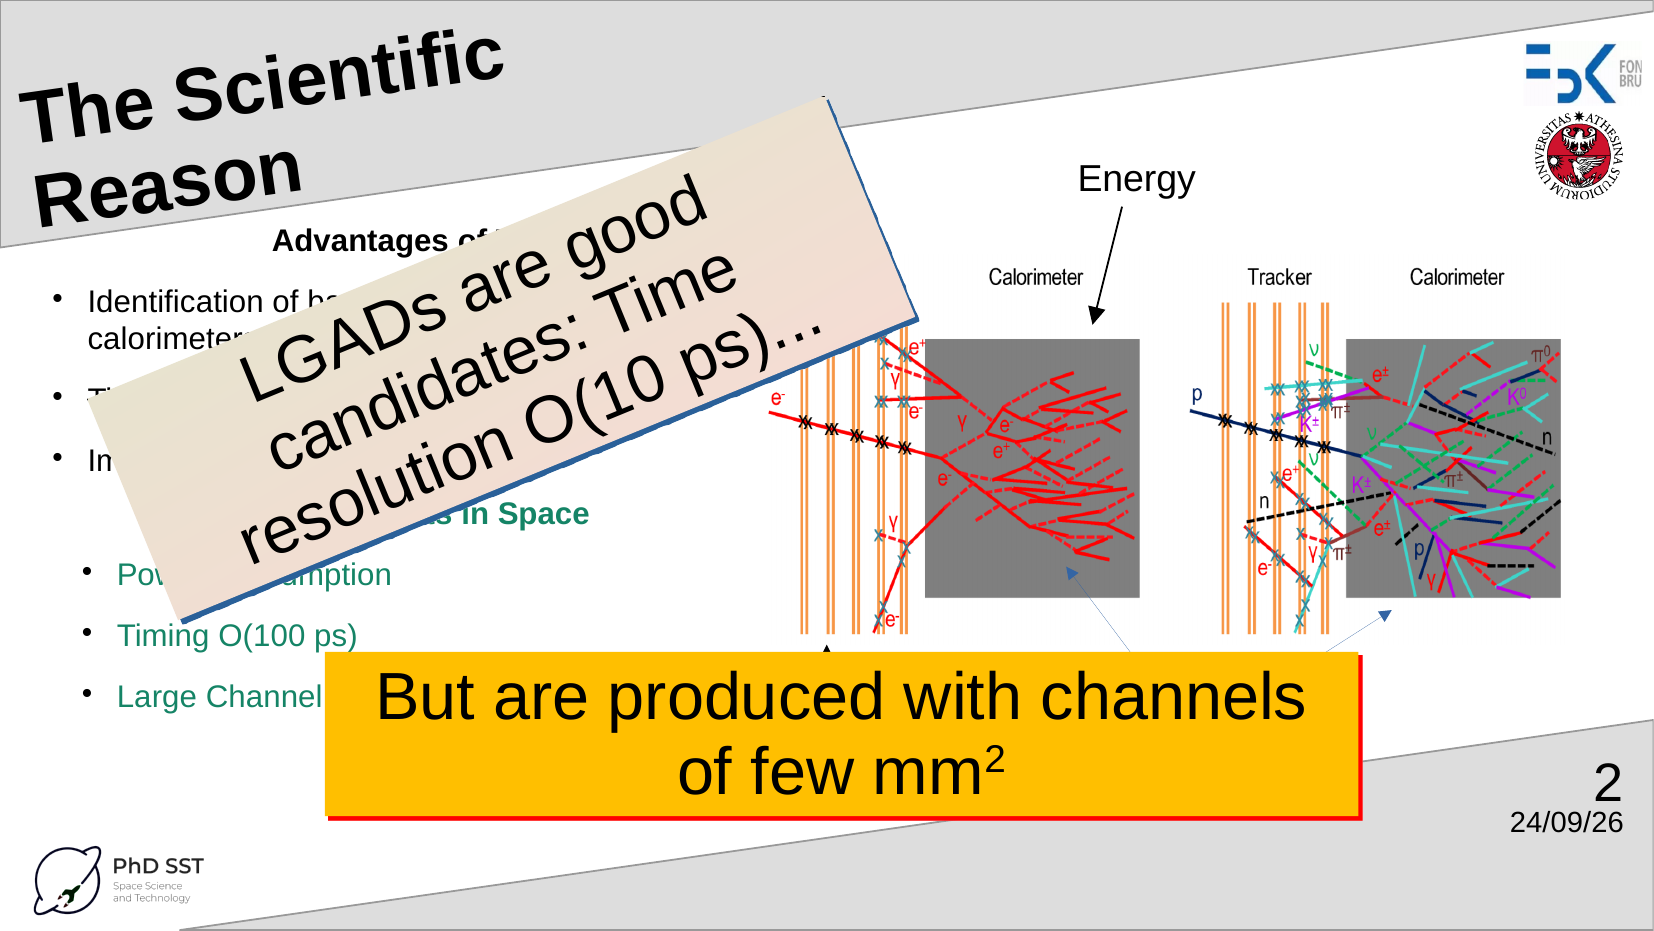

# The Scientific Reason
Energy
Advantages of Timing
Identification of back-scattered hits from calorimeters
Time of Flight (ToF) measurements
Improved e/p
LGADs are good candidates: Time resolution O(10 ps)...
Requirements in Space
Power consumption
Timing O(100 ps)
Large Channel size ← (Small Particle Flux)
But are produced with channels of few mm2
Shower
Incoming direction
2